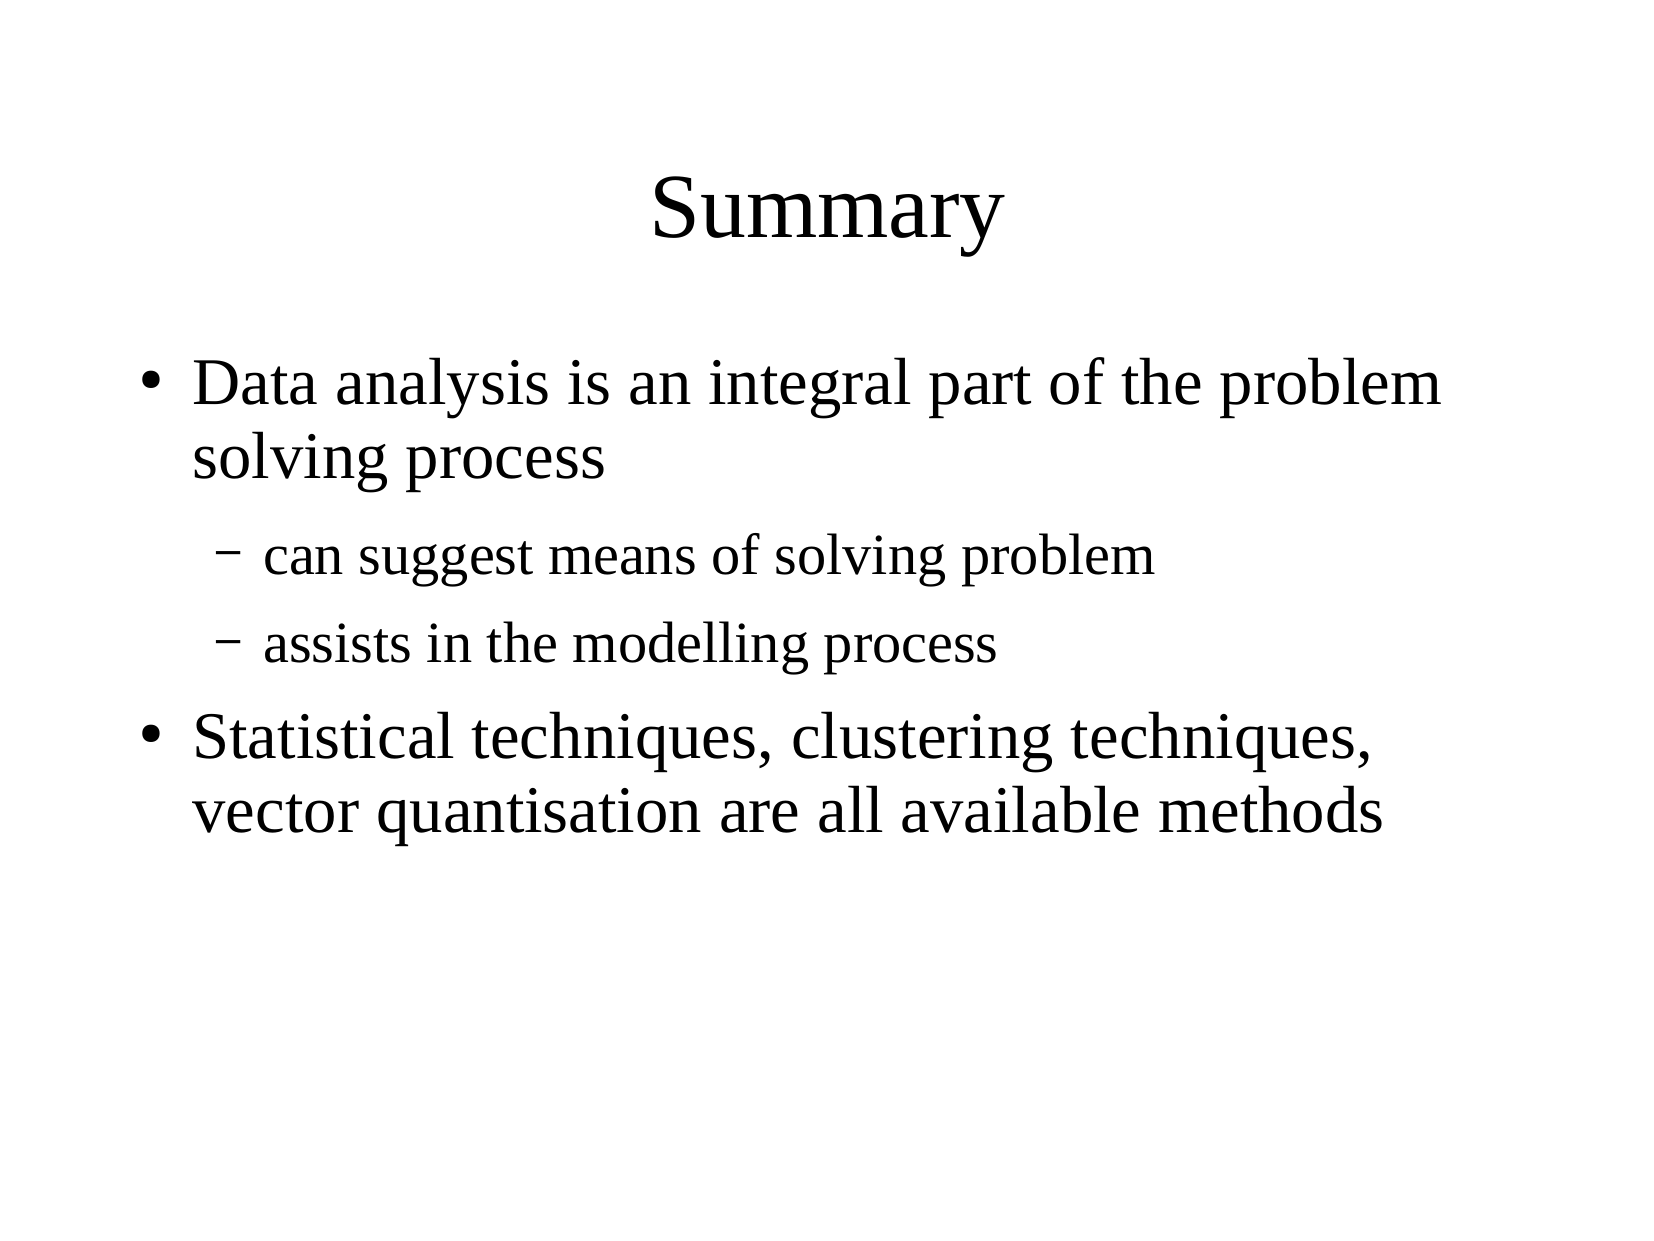

# Summary
Data analysis is an integral part of the problem solving process
can suggest means of solving problem
assists in the modelling process
Statistical techniques, clustering techniques, vector quantisation are all available methods